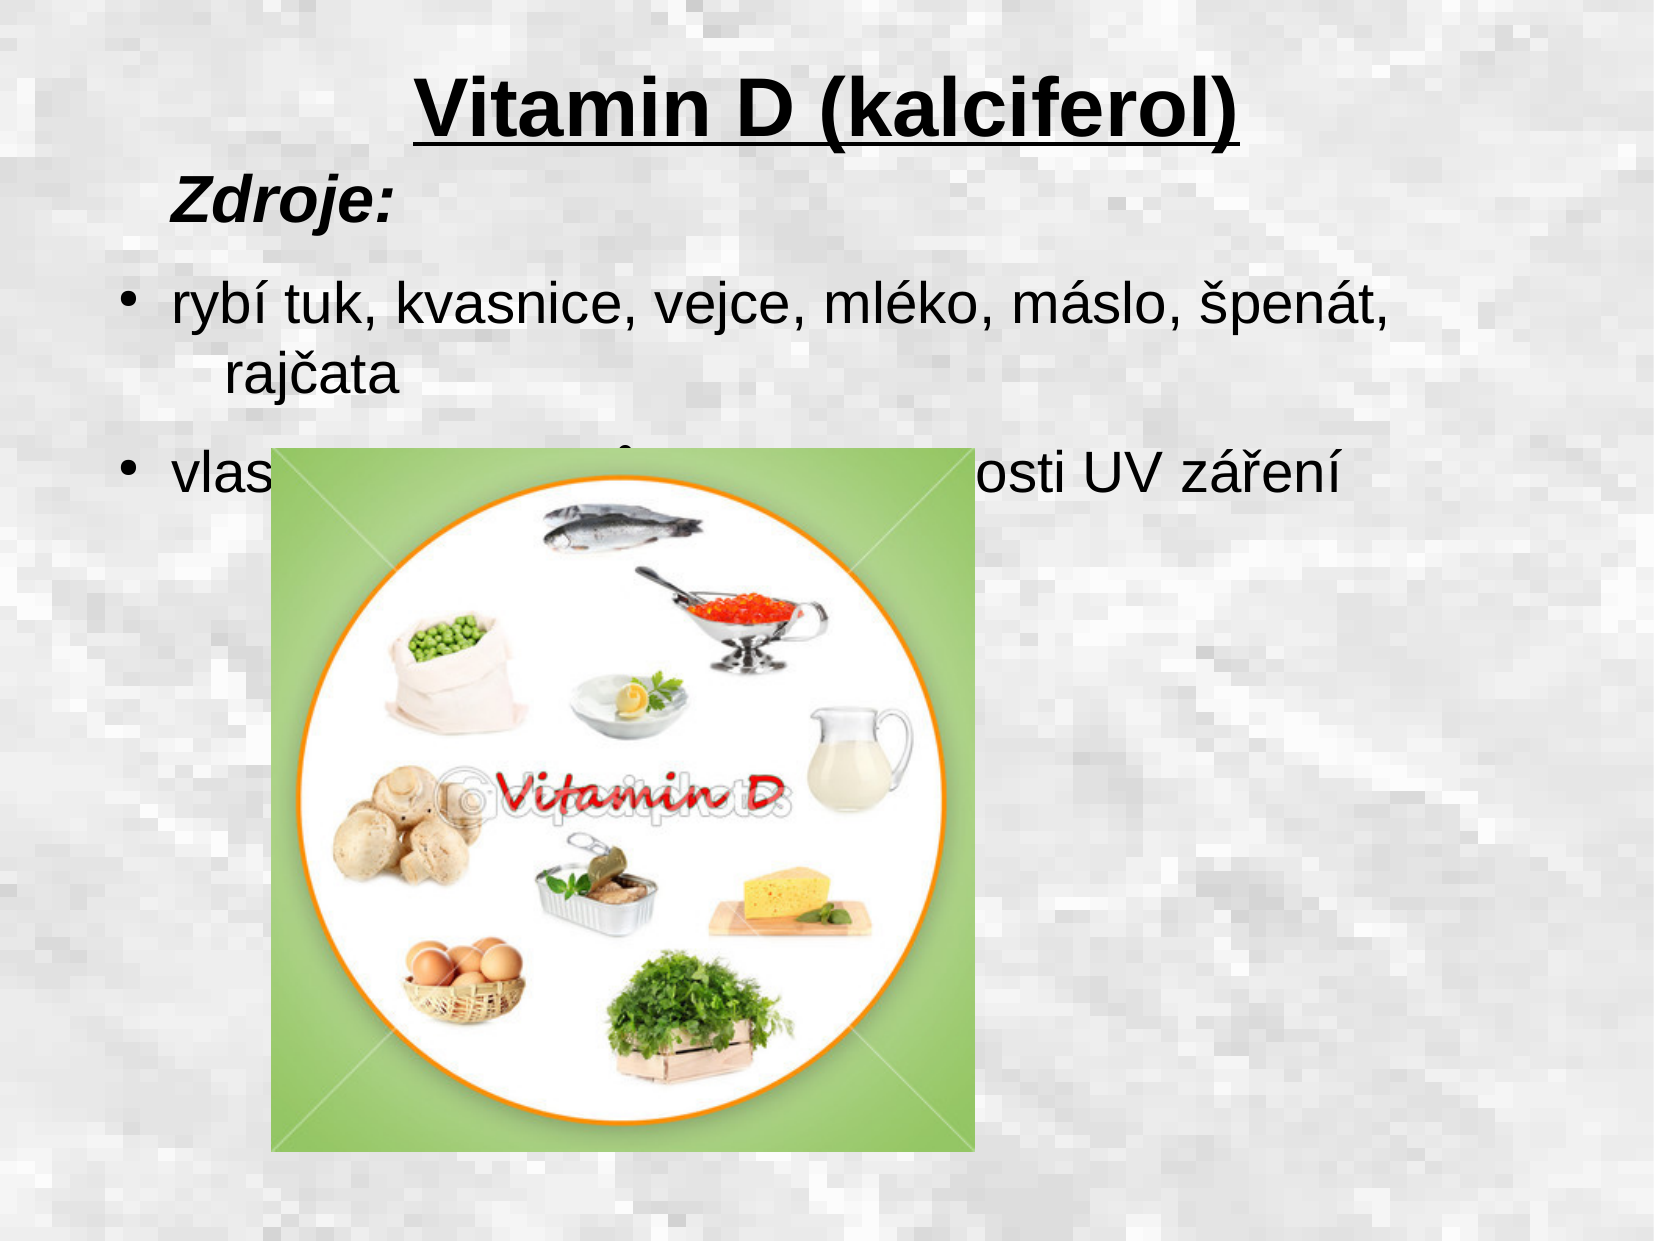

# Vitamin D (kalciferol)
Zdroje:
rybí tuk, kvasnice, vejce, mléko, máslo, špenát, rajčata
vlastní tvorba v kůži za přítomnosti UV záření